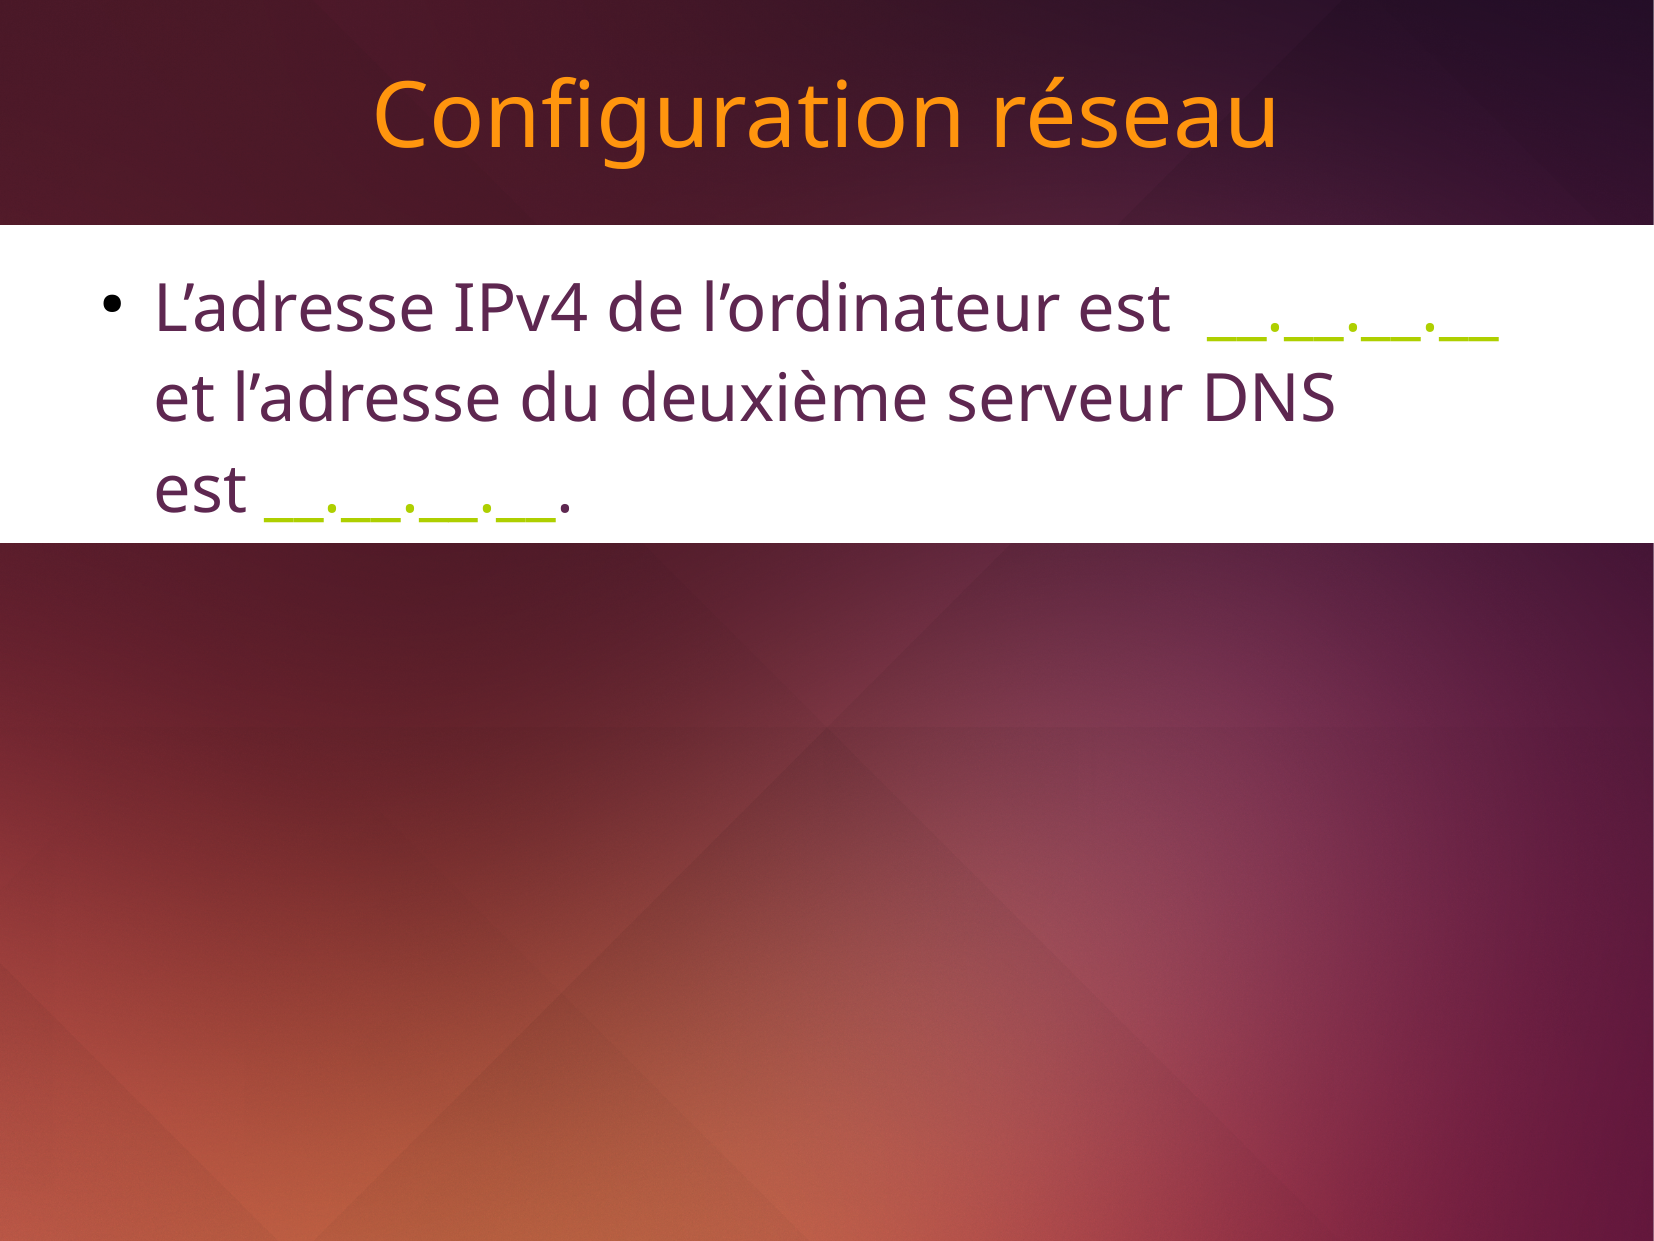

# Configuration réseau
L’adresse IPv4 de l’ordinateur est __.__.__.__ et l’adresse du deuxième serveur DNS est __.__.__.__.